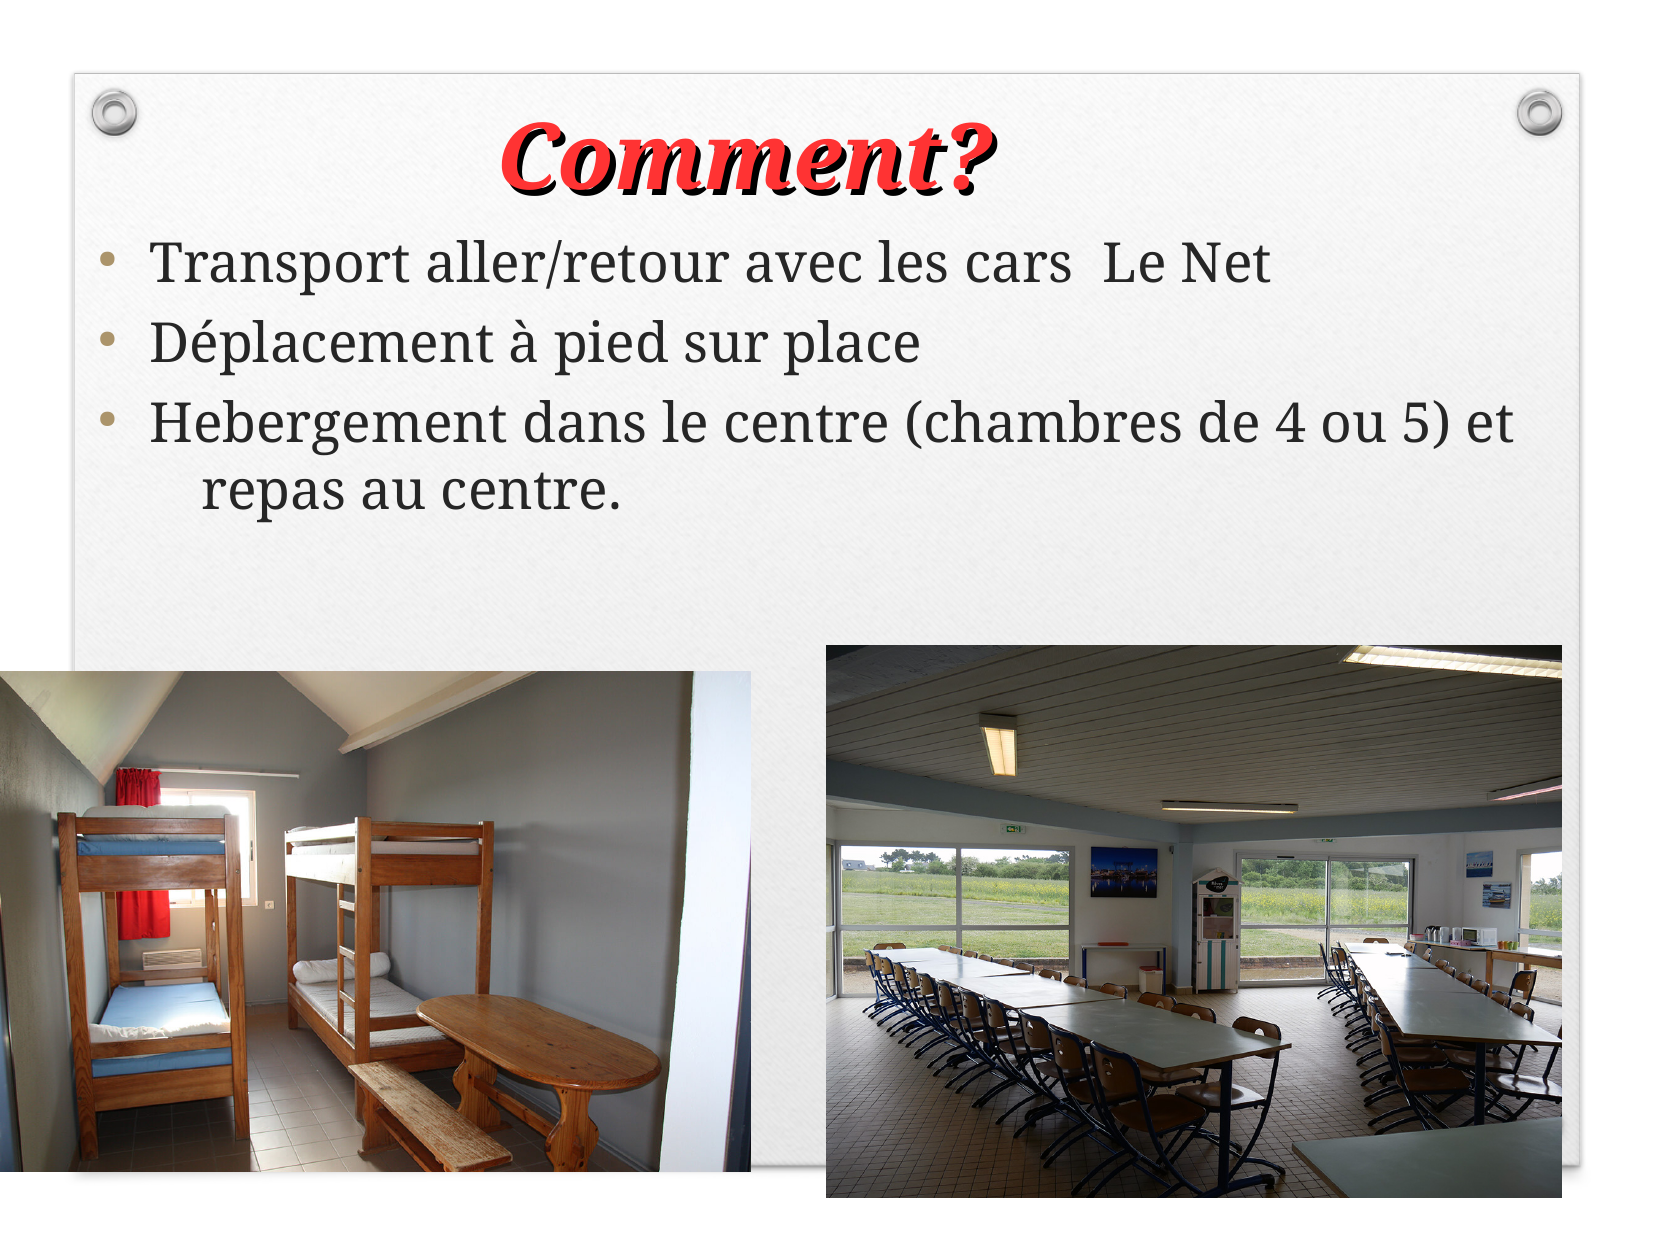

# Comment?
Transport aller/retour avec les cars Le Net
Déplacement à pied sur place
Hebergement dans le centre (chambres de 4 ou 5) et repas au centre.